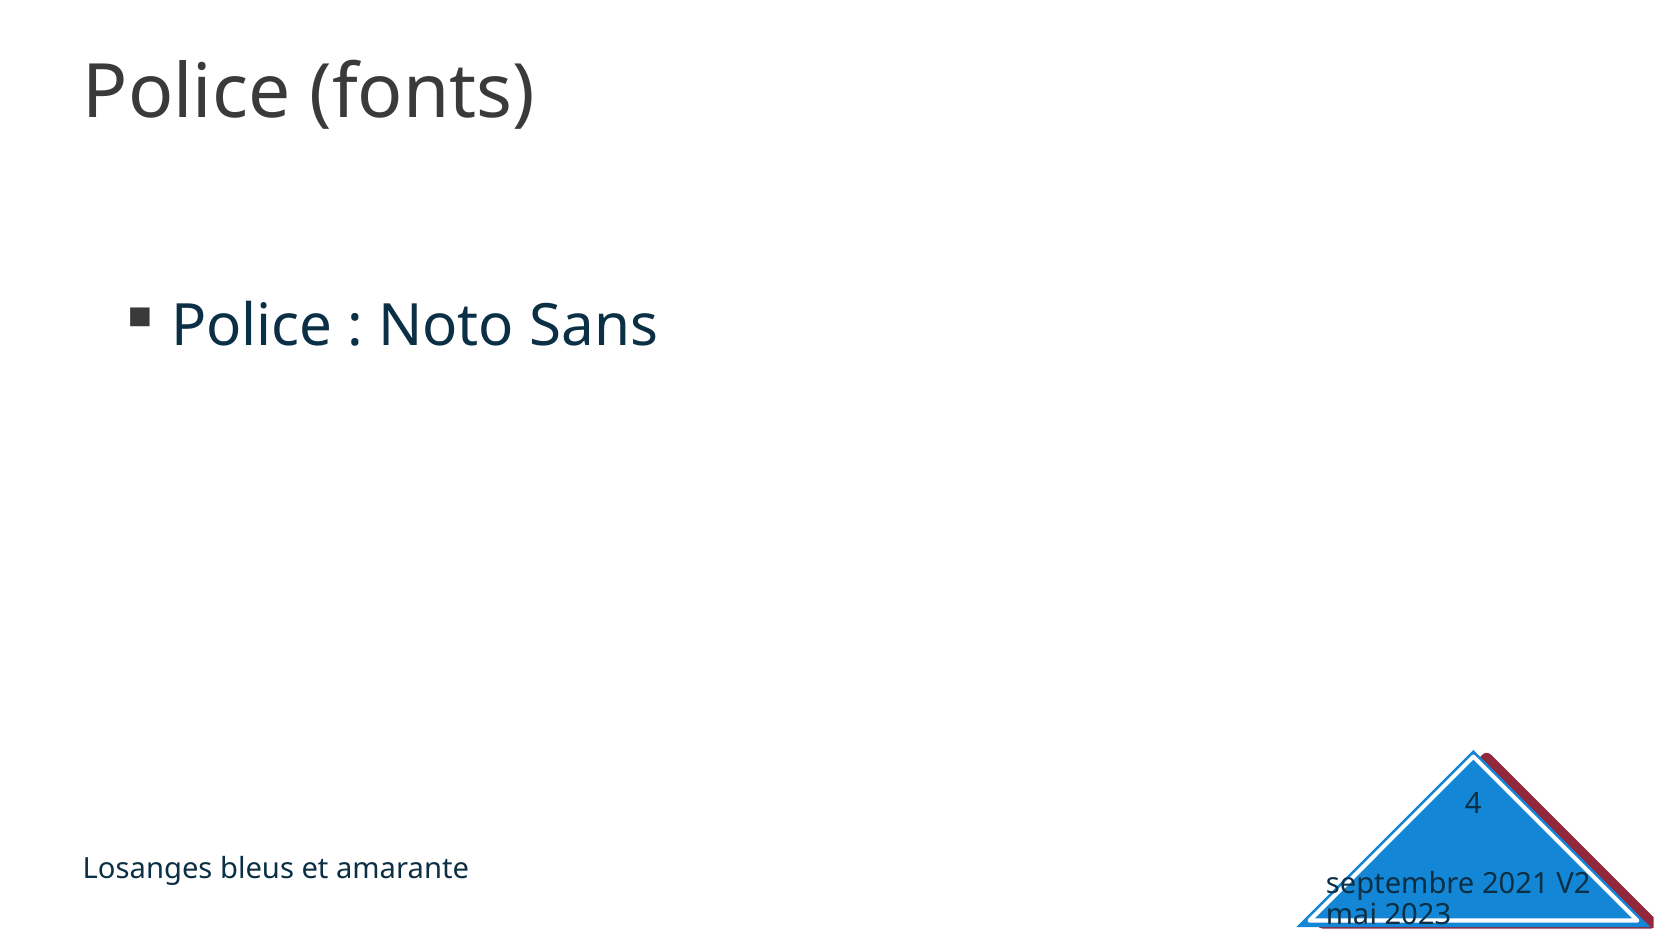

# Police (fonts)
Police : Noto Sans
4
Losanges bleus et amarante
septembre 2021 V2 mai 2023